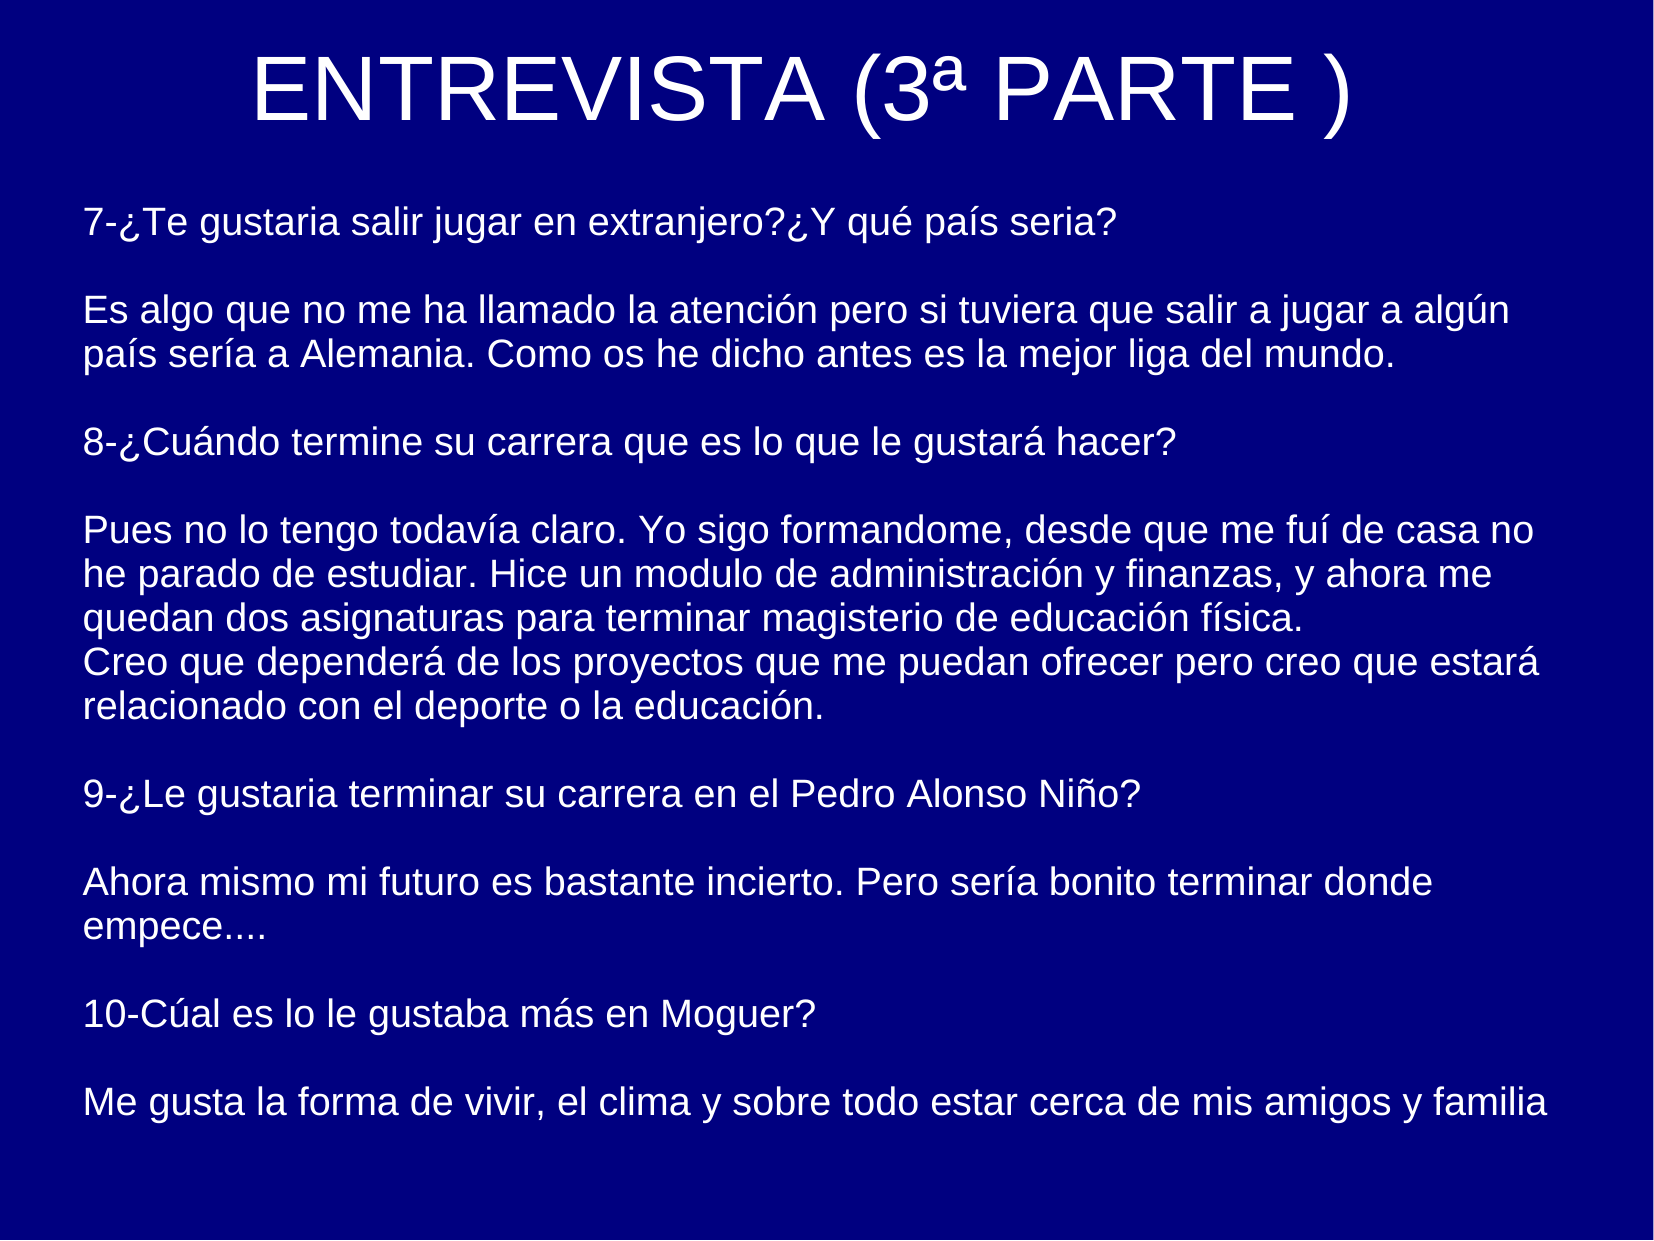

# ENTREVISTA (3ª PARTE )
7-¿Te gustaria salir jugar en extranjero?¿Y qué país seria?
Es algo que no me ha llamado la atención pero si tuviera que salir a jugar a algún país sería a Alemania. Como os he dicho antes es la mejor liga del mundo.
8-¿Cuándo termine su carrera que es lo que le gustará hacer?
Pues no lo tengo todavía claro. Yo sigo formandome, desde que me fuí de casa no he parado de estudiar. Hice un modulo de administración y finanzas, y ahora me quedan dos asignaturas para terminar magisterio de educación física.
Creo que dependerá de los proyectos que me puedan ofrecer pero creo que estará relacionado con el deporte o la educación.
9-¿Le gustaria terminar su carrera en el Pedro Alonso Niño?
Ahora mismo mi futuro es bastante incierto. Pero sería bonito terminar donde empece....
10-Cúal es lo le gustaba más en Moguer?
Me gusta la forma de vivir, el clima y sobre todo estar cerca de mis amigos y familia